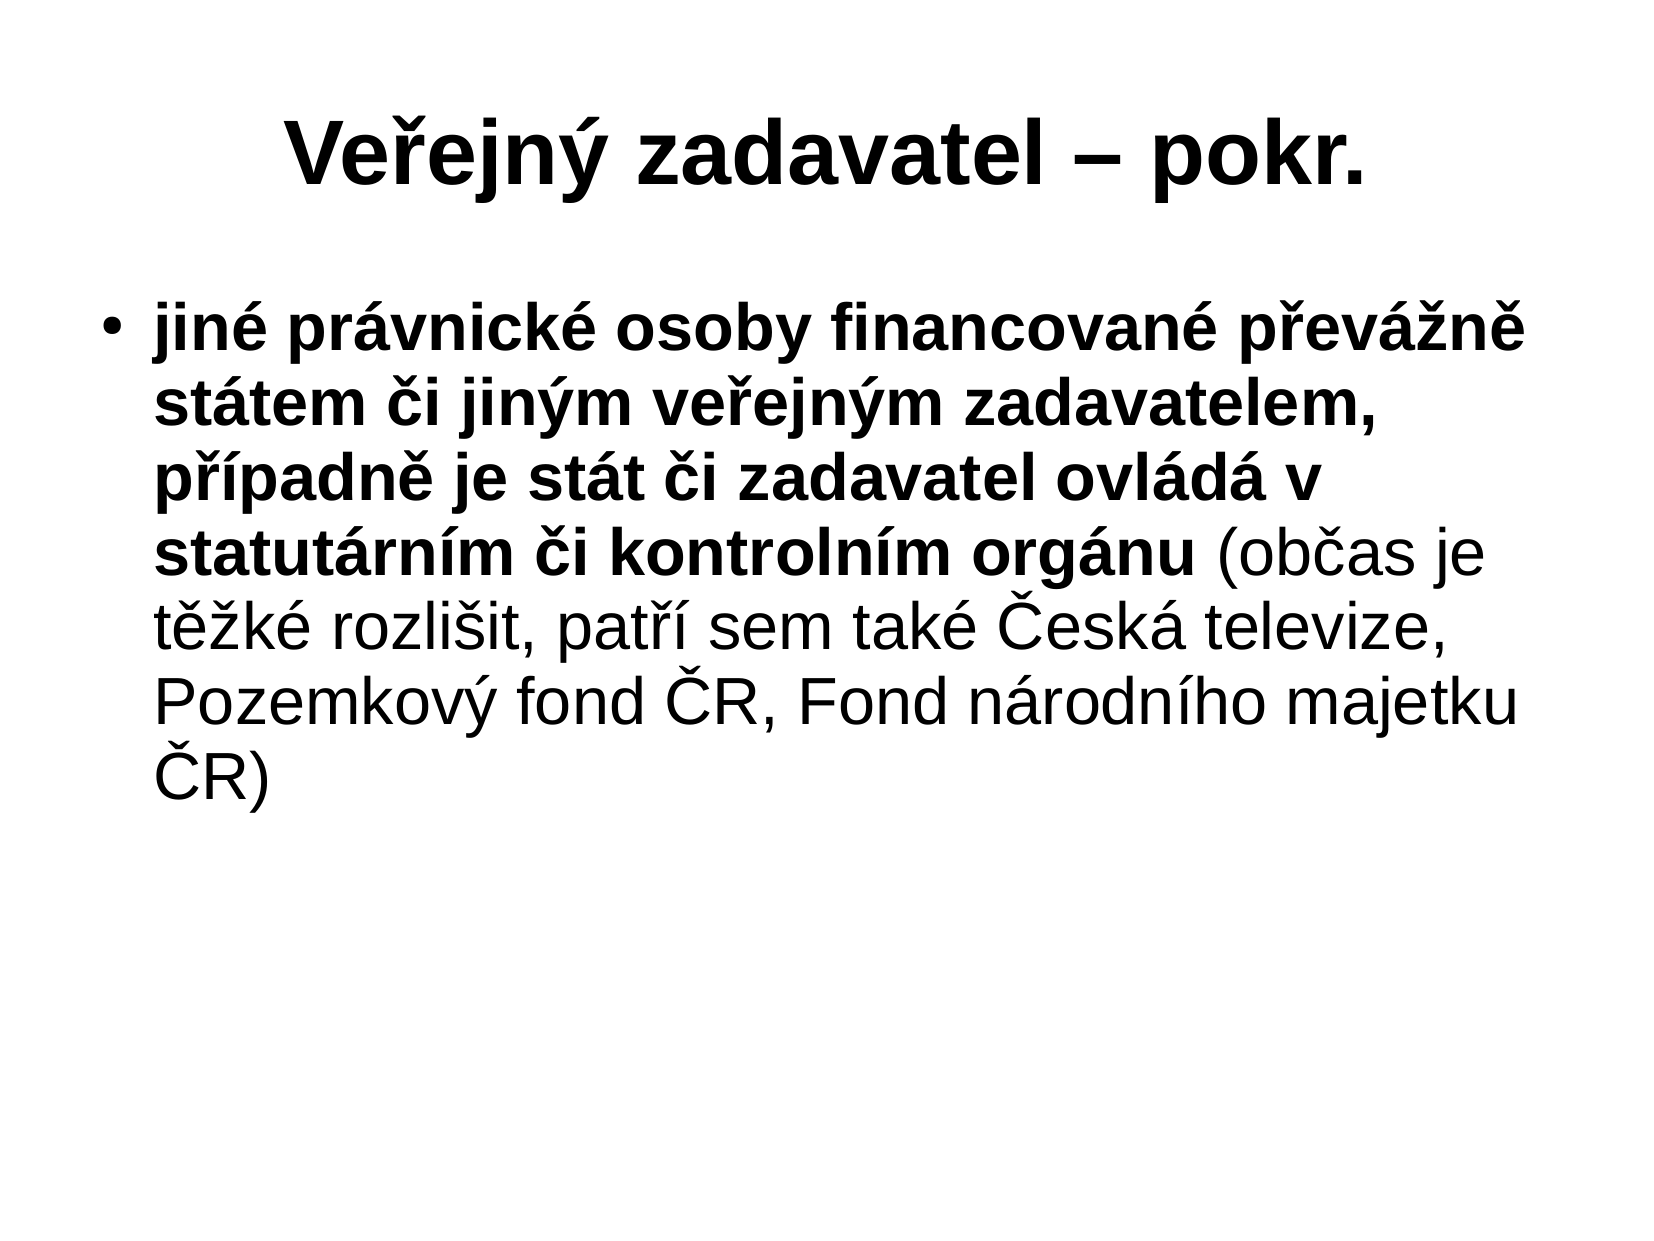

# Veřejný zadavatel – pokr.
jiné právnické osoby financované převážně státem či jiným veřejným zadavatelem, případně je stát či zadavatel ovládá v statutárním či kontrolním orgánu (občas je těžké rozlišit, patří sem také Česká televize, Pozemkový fond ČR, Fond národního majetku ČR)